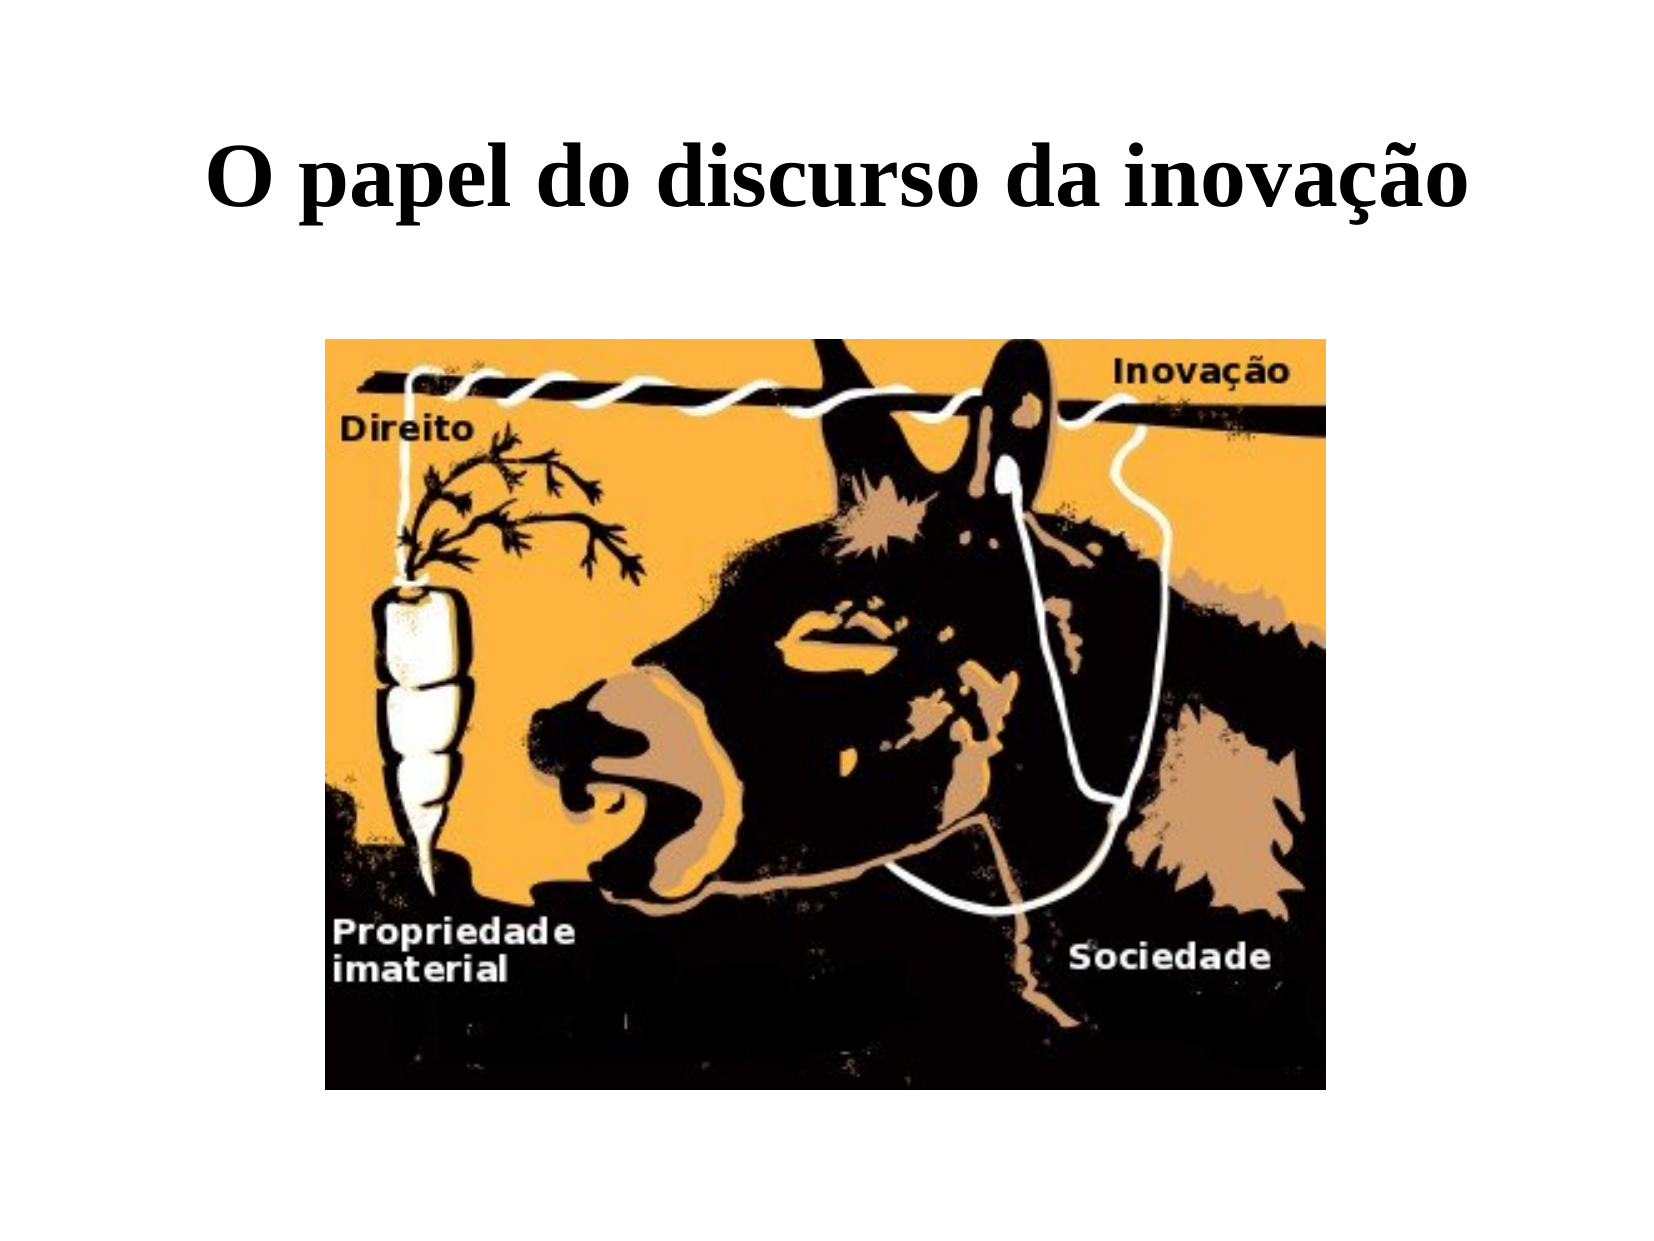

# O papel do discurso da inovação